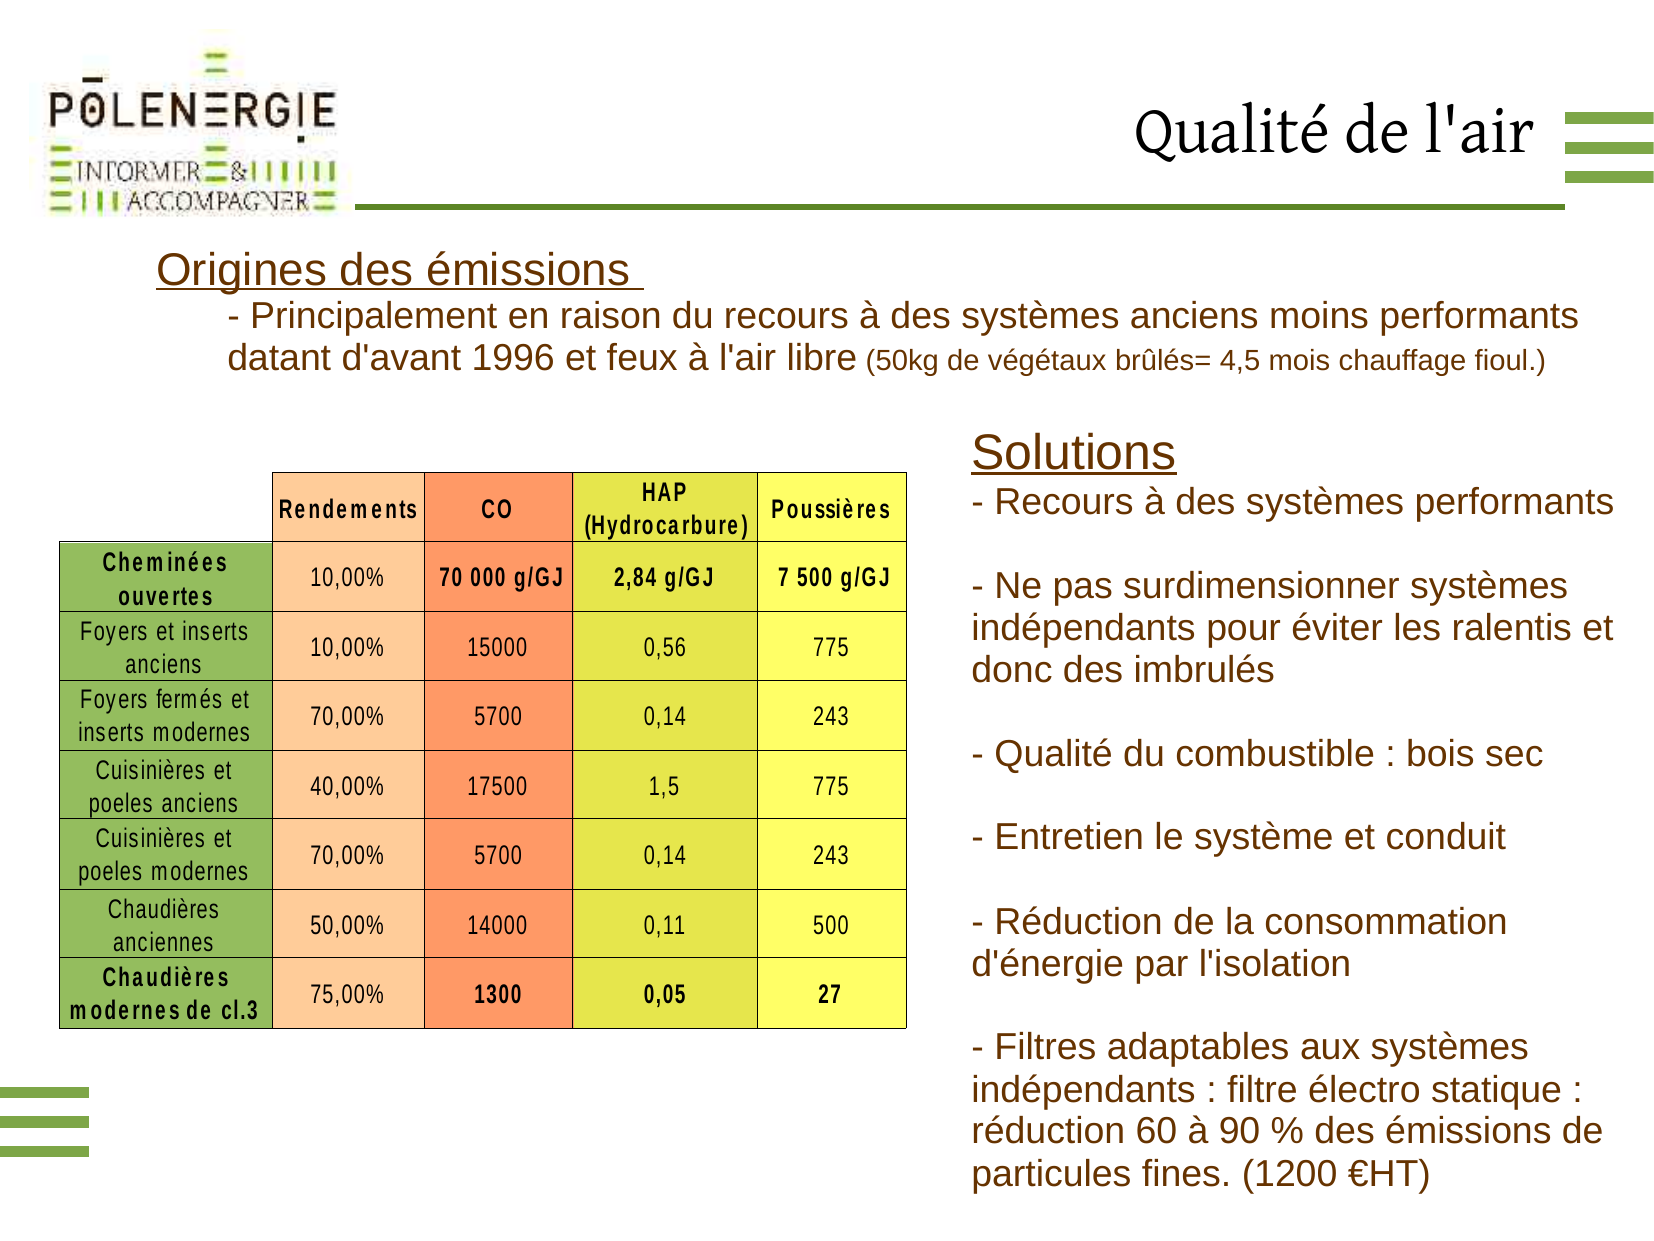

# Qualité de l'air
Origines des émissions
- Principalement en raison du recours à des systèmes anciens moins performants datant d'avant 1996 et feux à l'air libre (50kg de végétaux brûlés= 4,5 mois chauffage fioul.)
Solutions
- Recours à des systèmes performants
- Ne pas surdimensionner systèmes indépendants pour éviter les ralentis et donc des imbrulés
- Qualité du combustible : bois sec
- Entretien le système et conduit
- Réduction de la consommation d'énergie par l'isolation
- Filtres adaptables aux systèmes indépendants : filtre électro statique : réduction 60 à 90 % des émissions de particules fines. (1200 €HT)